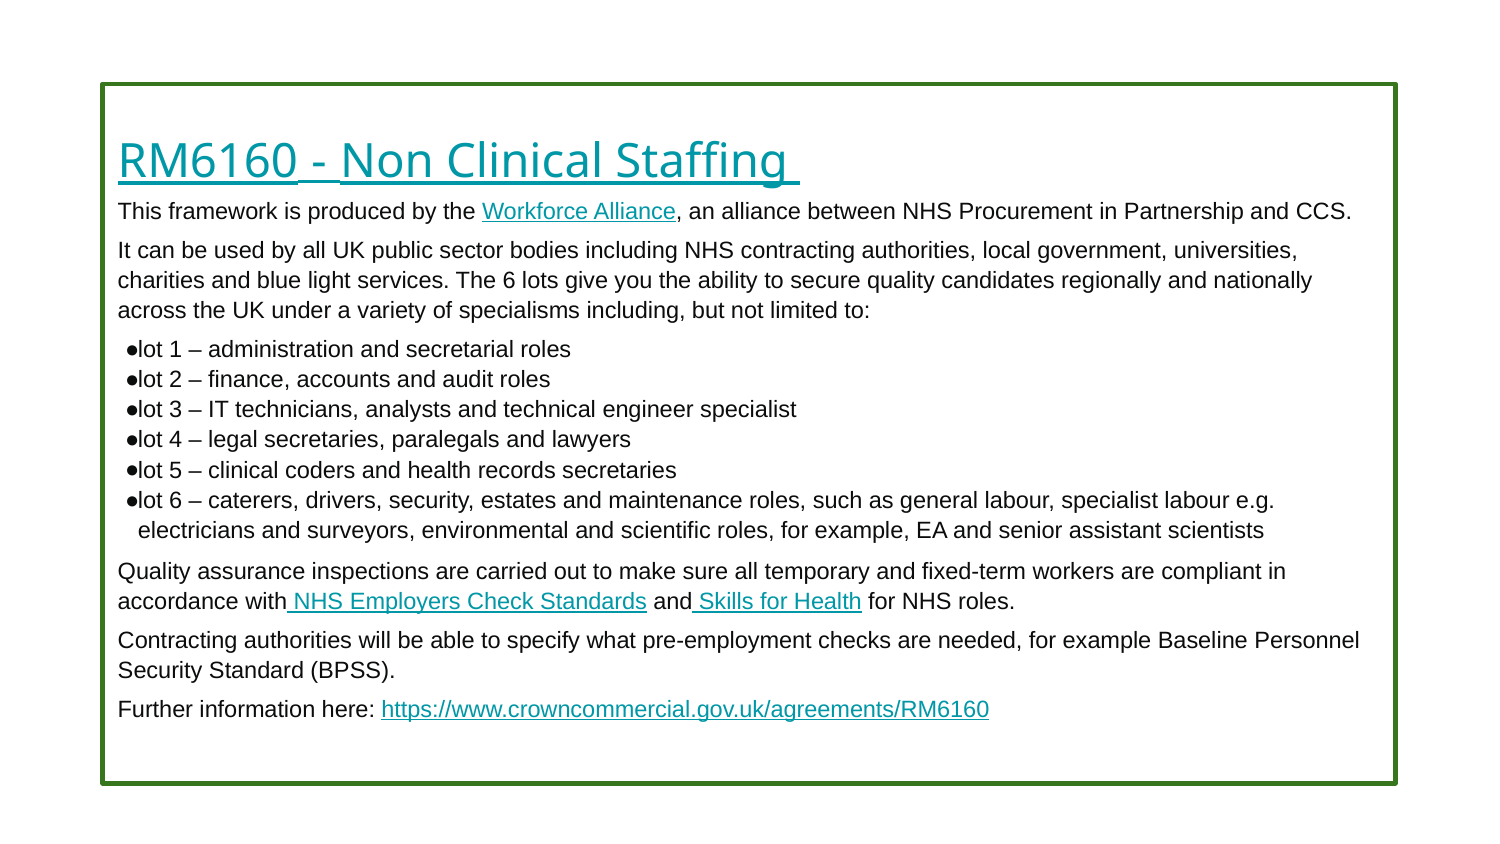

# RM6160 - Non Clinical Staffing
This framework is produced by the Workforce Alliance, an alliance between NHS Procurement in Partnership and CCS.
It can be used by all UK public sector bodies including NHS contracting authorities, local government, universities, charities and blue light services. The 6 lots give you the ability to secure quality candidates regionally and nationally across the UK under a variety of specialisms including, but not limited to:
lot 1 – administration and secretarial roles
lot 2 – finance, accounts and audit roles
lot 3 – IT technicians, analysts and technical engineer specialist
lot 4 – legal secretaries, paralegals and lawyers
lot 5 – clinical coders and health records secretaries
lot 6 – caterers, drivers, security, estates and maintenance roles, such as general labour, specialist labour e.g. electricians and surveyors, environmental and scientific roles, for example, EA and senior assistant scientists
Quality assurance inspections are carried out to make sure all temporary and fixed-term workers are compliant in accordance with NHS Employers Check Standards and Skills for Health for NHS roles.
Contracting authorities will be able to specify what pre-employment checks are needed, for example Baseline Personnel Security Standard (BPSS).
Further information here: https://www.crowncommercial.gov.uk/agreements/RM6160